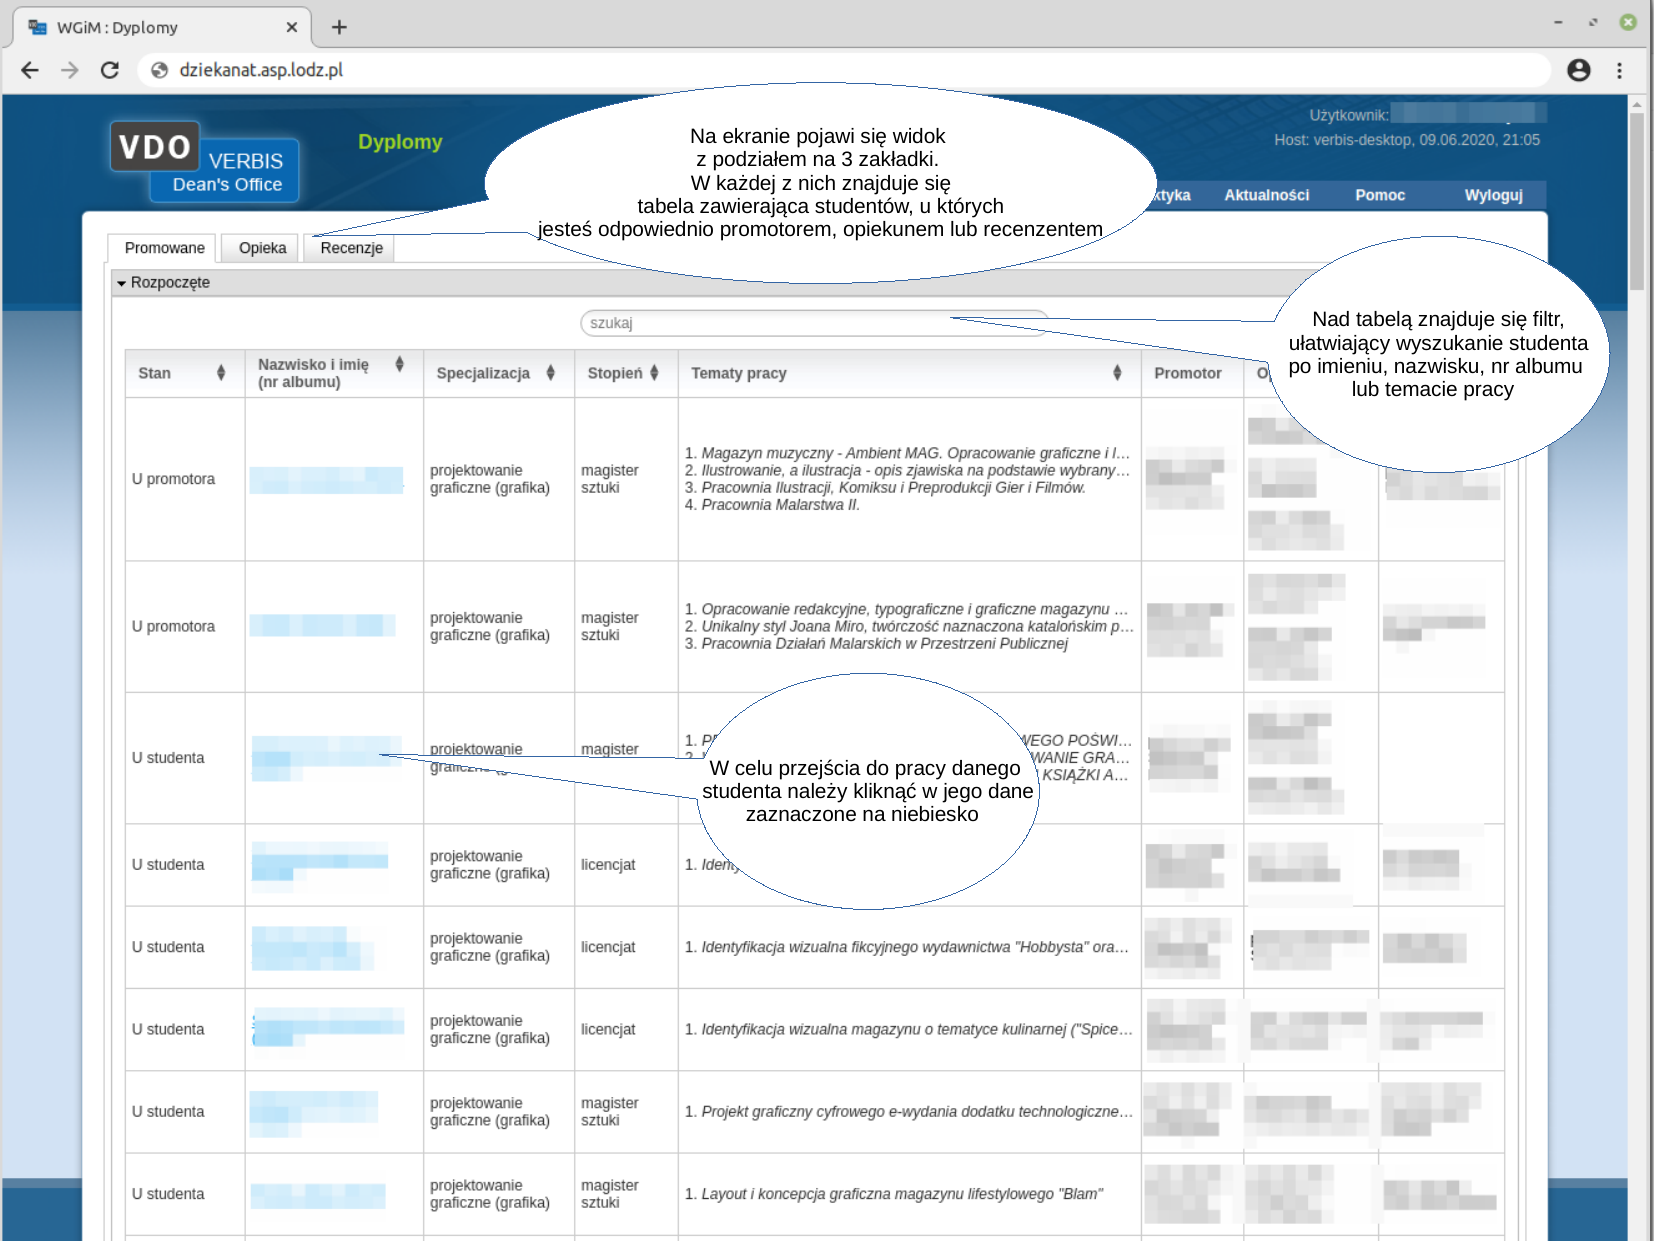

Na ekranie pojawi się widok
z podziałem na 3 zakładki.
W każdej z nich znajduje się
 tabela zawierająca studentów, u których
jesteś odpowiednio promotorem, opiekunem lub recenzentem
Nad tabelą znajduje się filtr,
 ułatwiający wyszukanie studenta
po imieniu, nazwisku, nr albumu
lub temacie pracy
W celu przejścia do pracy danego
studenta należy kliknąć w jego dane
zaznaczone na niebiesko